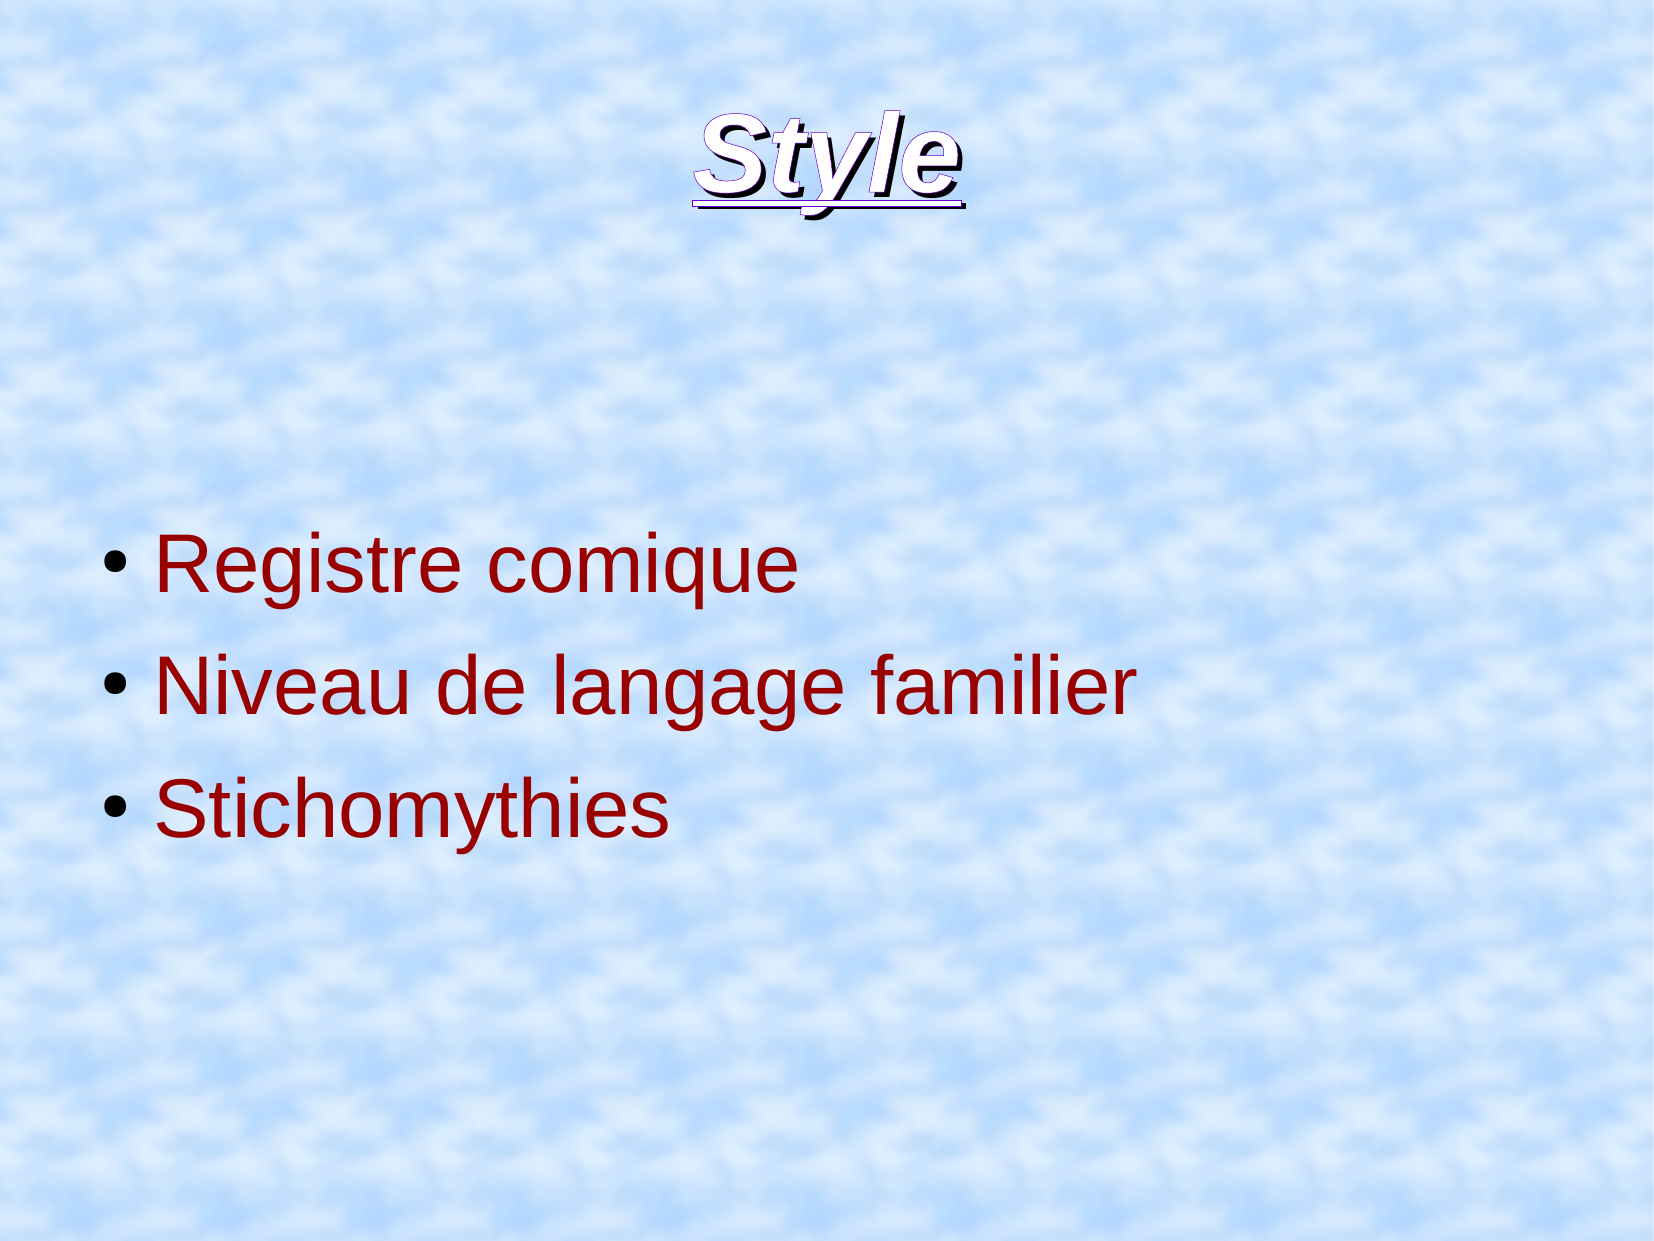

# Style
Registre comique
Niveau de langage familier
Stichomythies